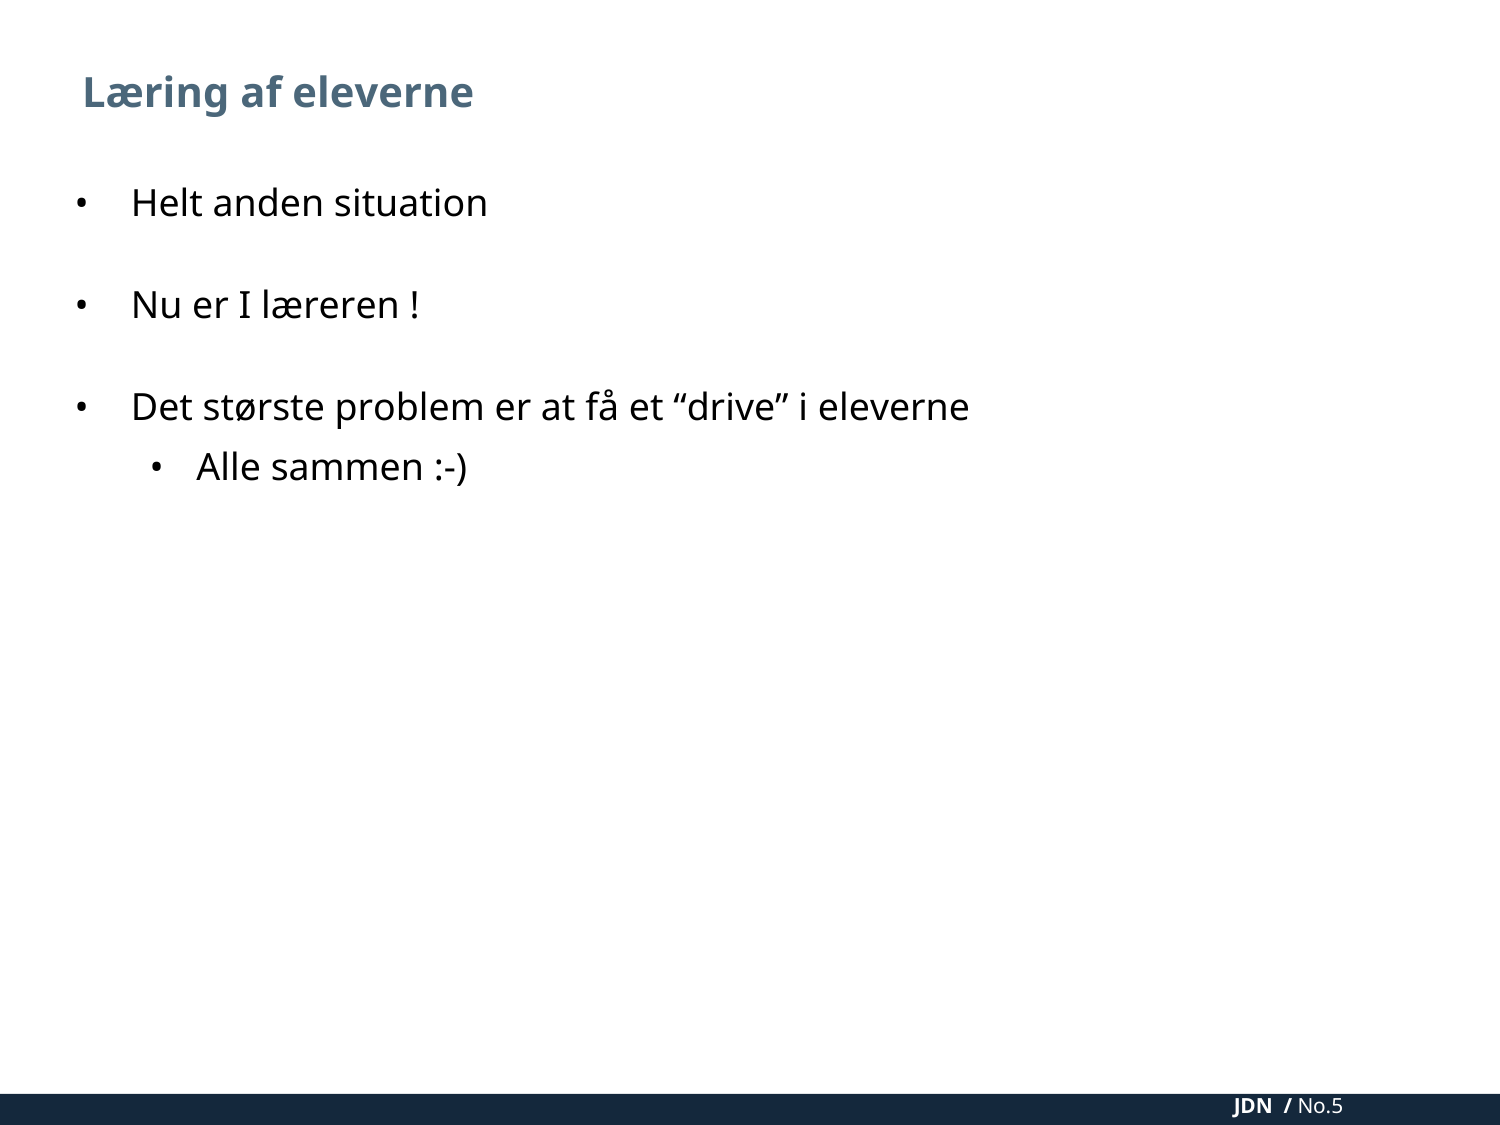

# Læring af eleverne
Helt anden situation
Nu er I læreren !
Det største problem er at få et “drive” i eleverne
Alle sammen :-)